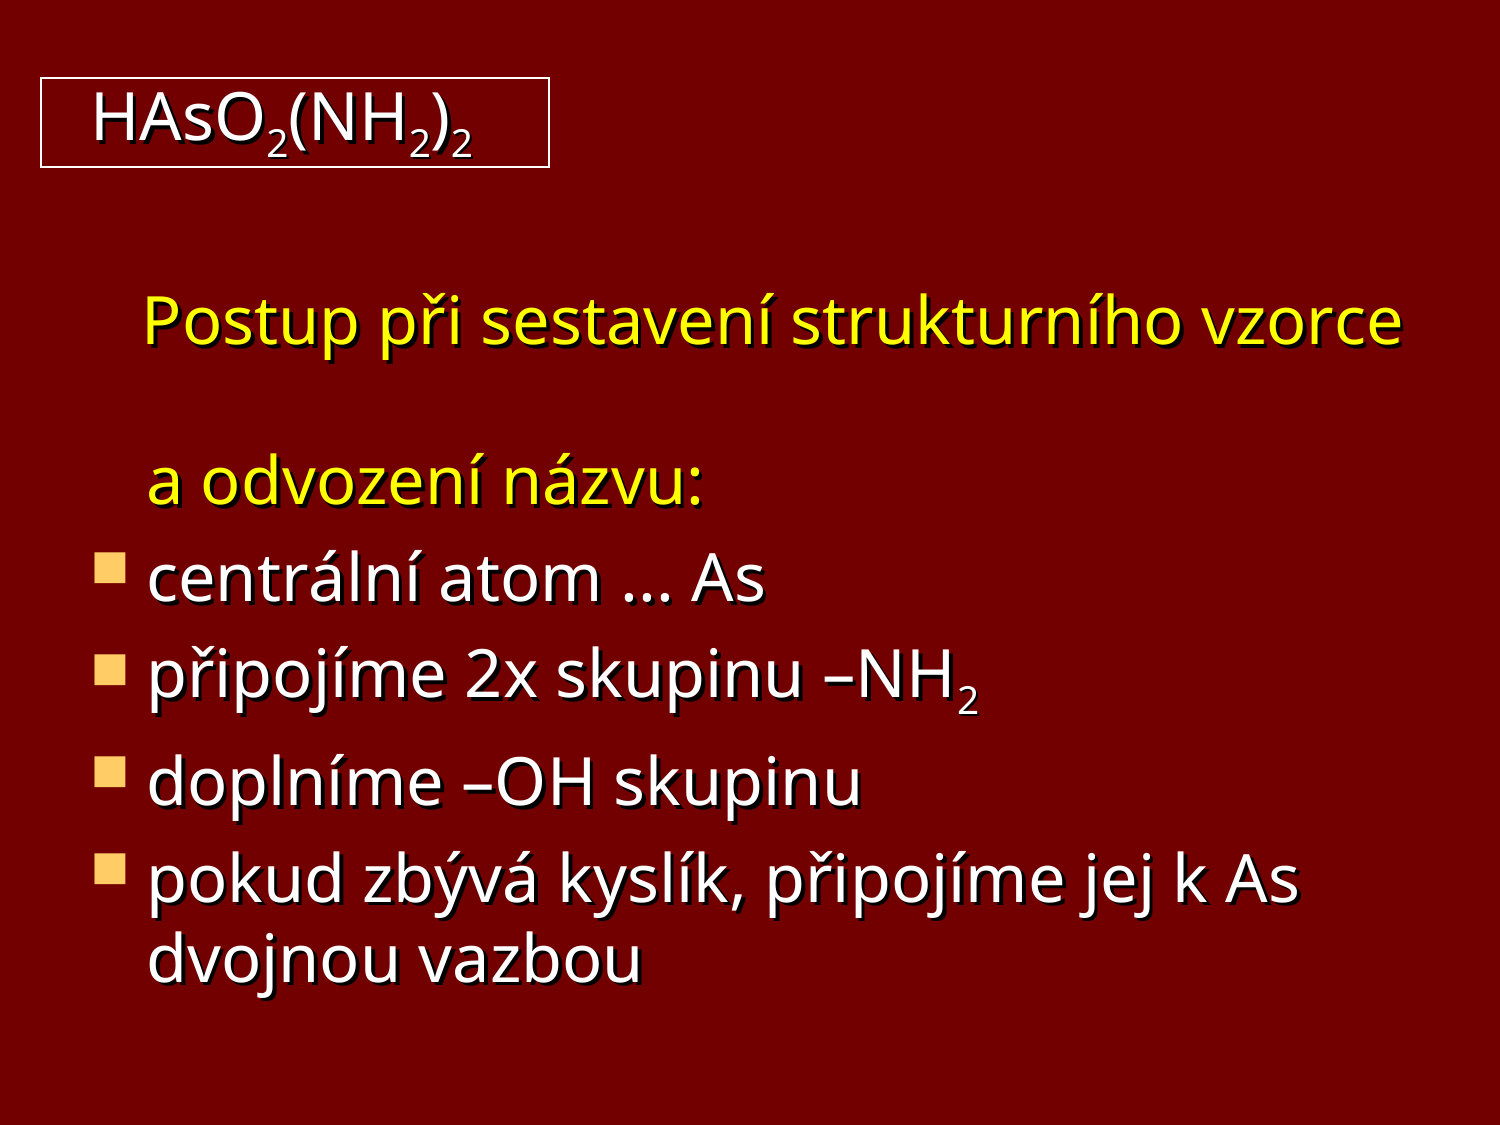

#
HAsO2(NH2)2
 Postup při sestavení strukturního vzorce
a odvození názvu:
centrální atom ... As
připojíme 2x skupinu –NH2
doplníme –OH skupinu
pokud zbývá kyslík, připojíme jej k As dvojnou vazbou